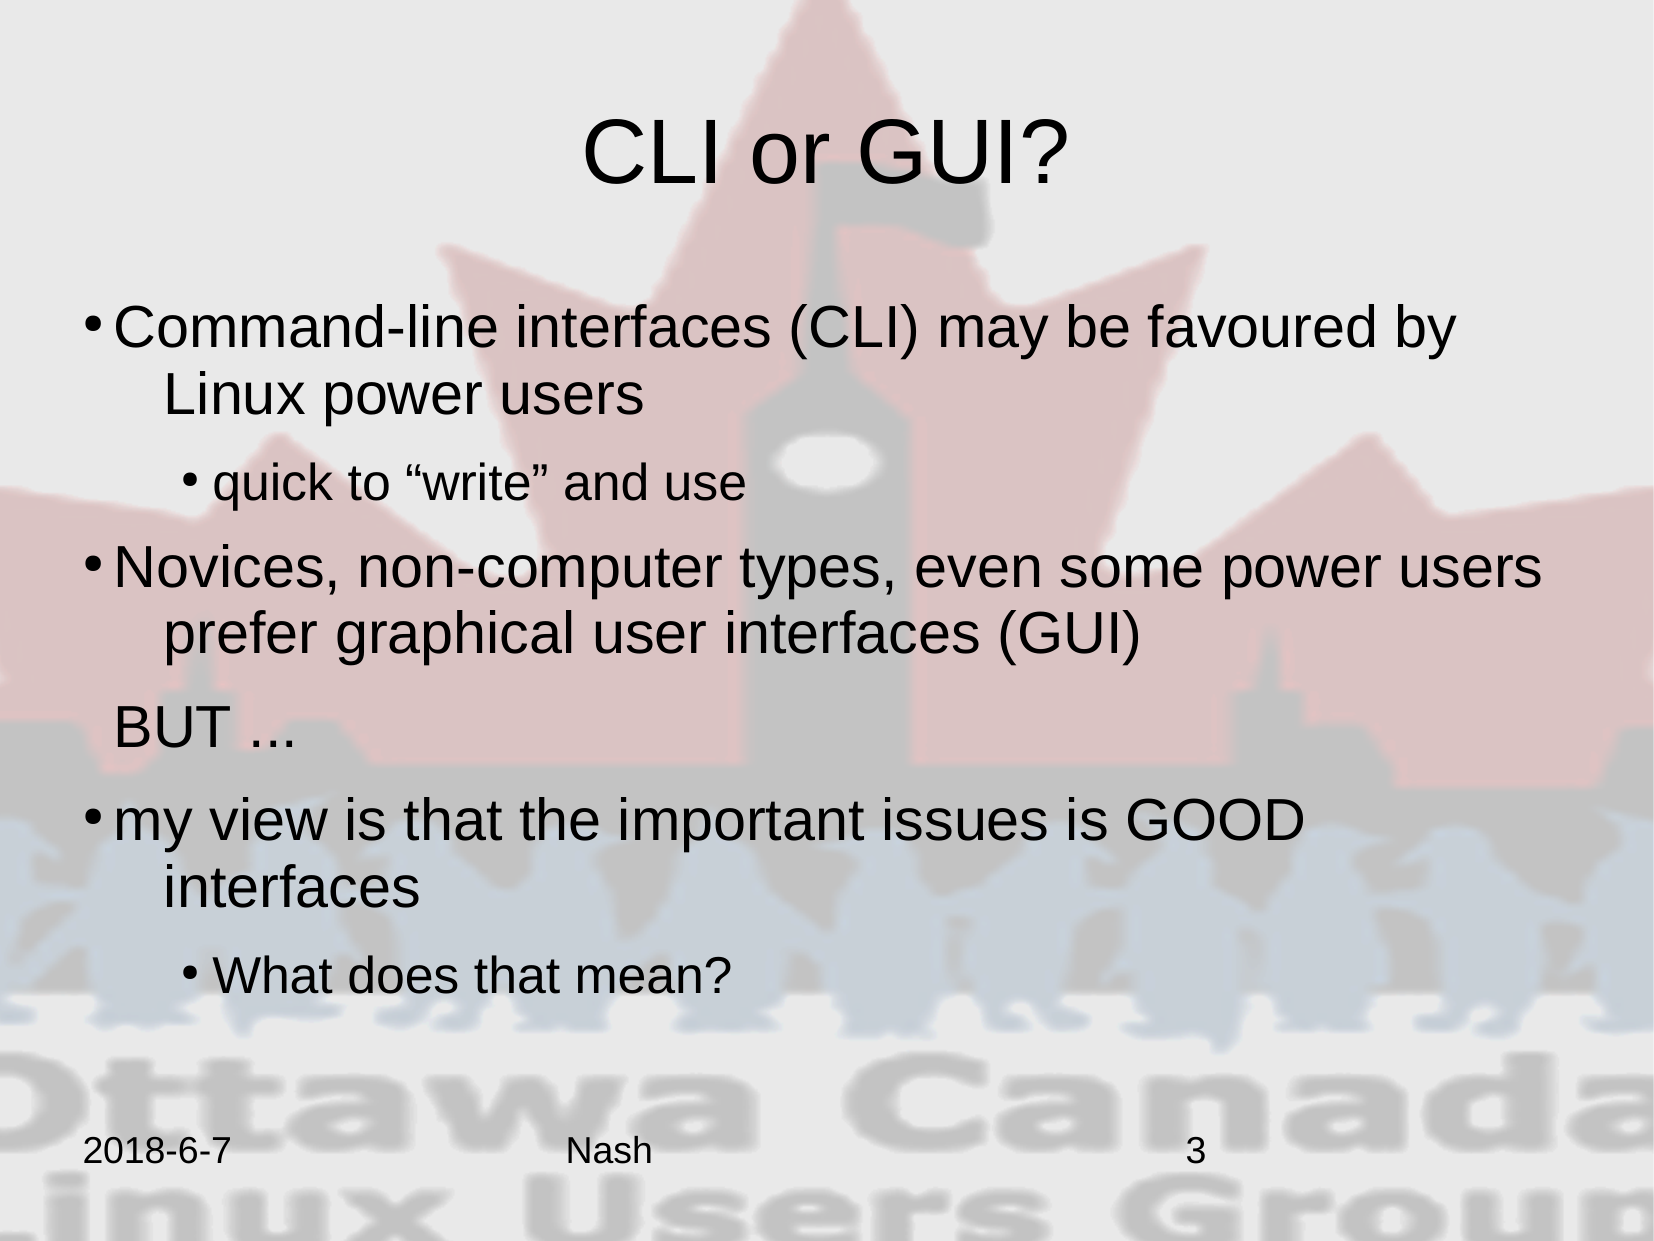

# CLI or GUI?
Command-line interfaces (CLI) may be favoured by Linux power users
quick to “write” and use
Novices, non-computer types, even some power users prefer graphical user interfaces (GUI)
BUT ...
my view is that the important issues is GOOD interfaces
What does that mean?
3